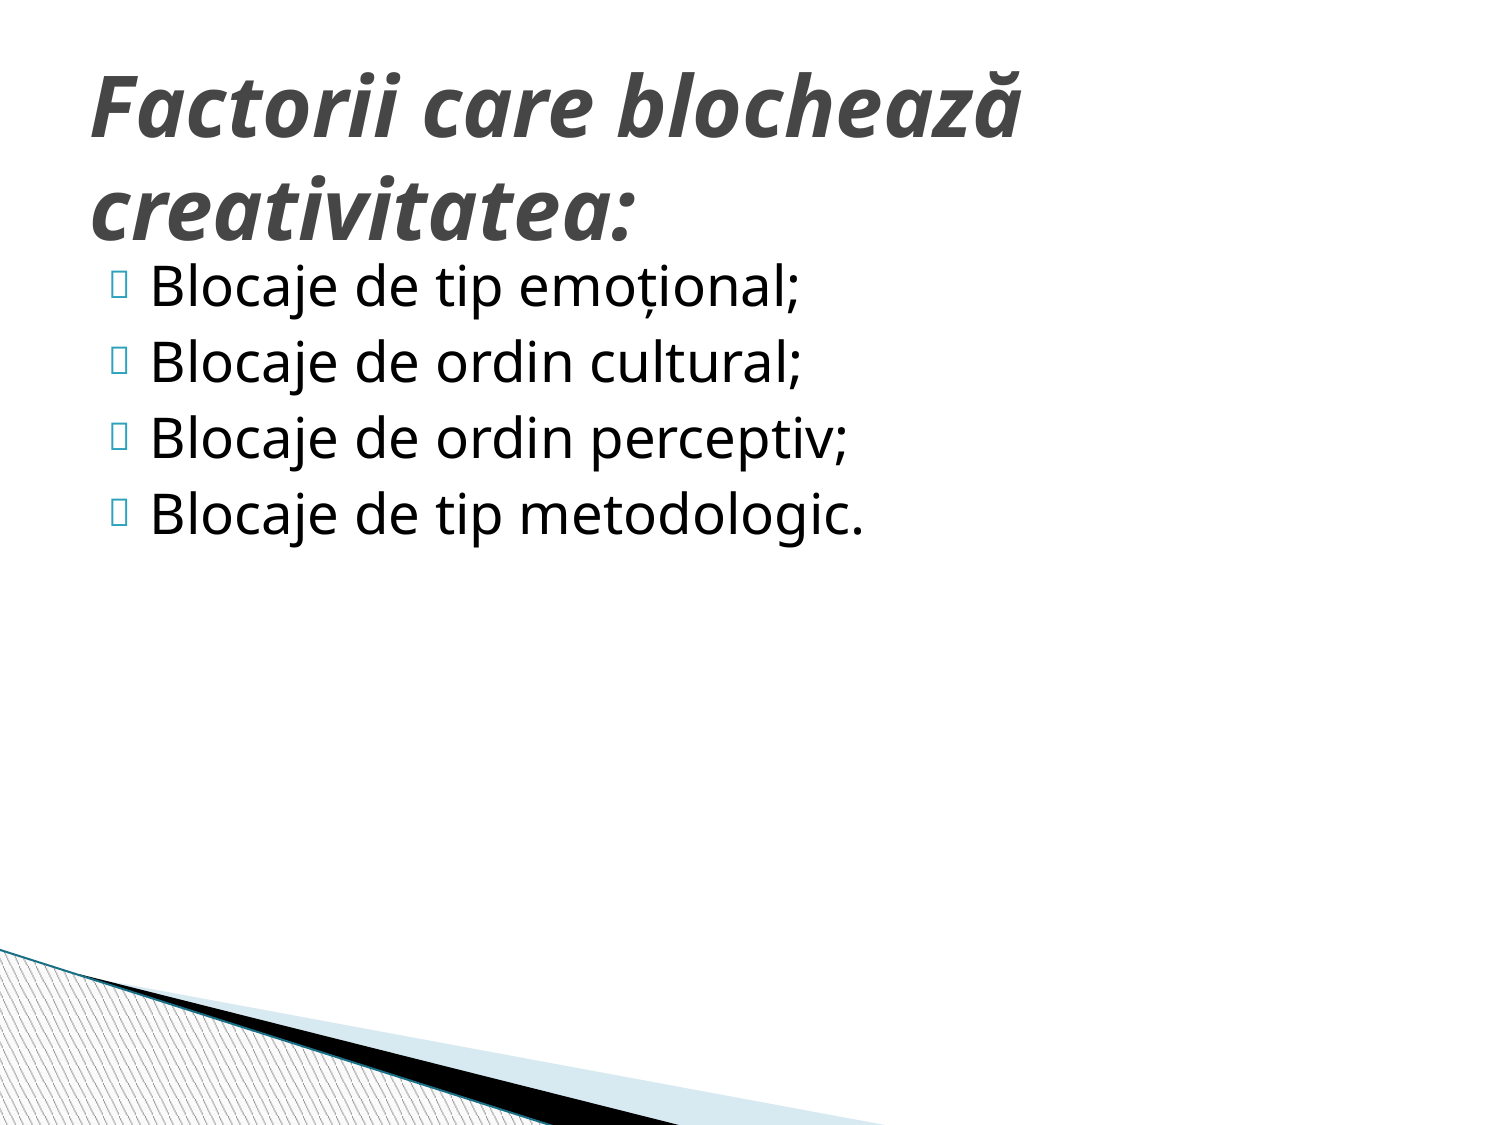

Factorii care blochează creativitatea:
# Blocaje de tip emoțional;
Blocaje de ordin cultural;
Blocaje de ordin perceptiv;
Blocaje de tip metodologic.